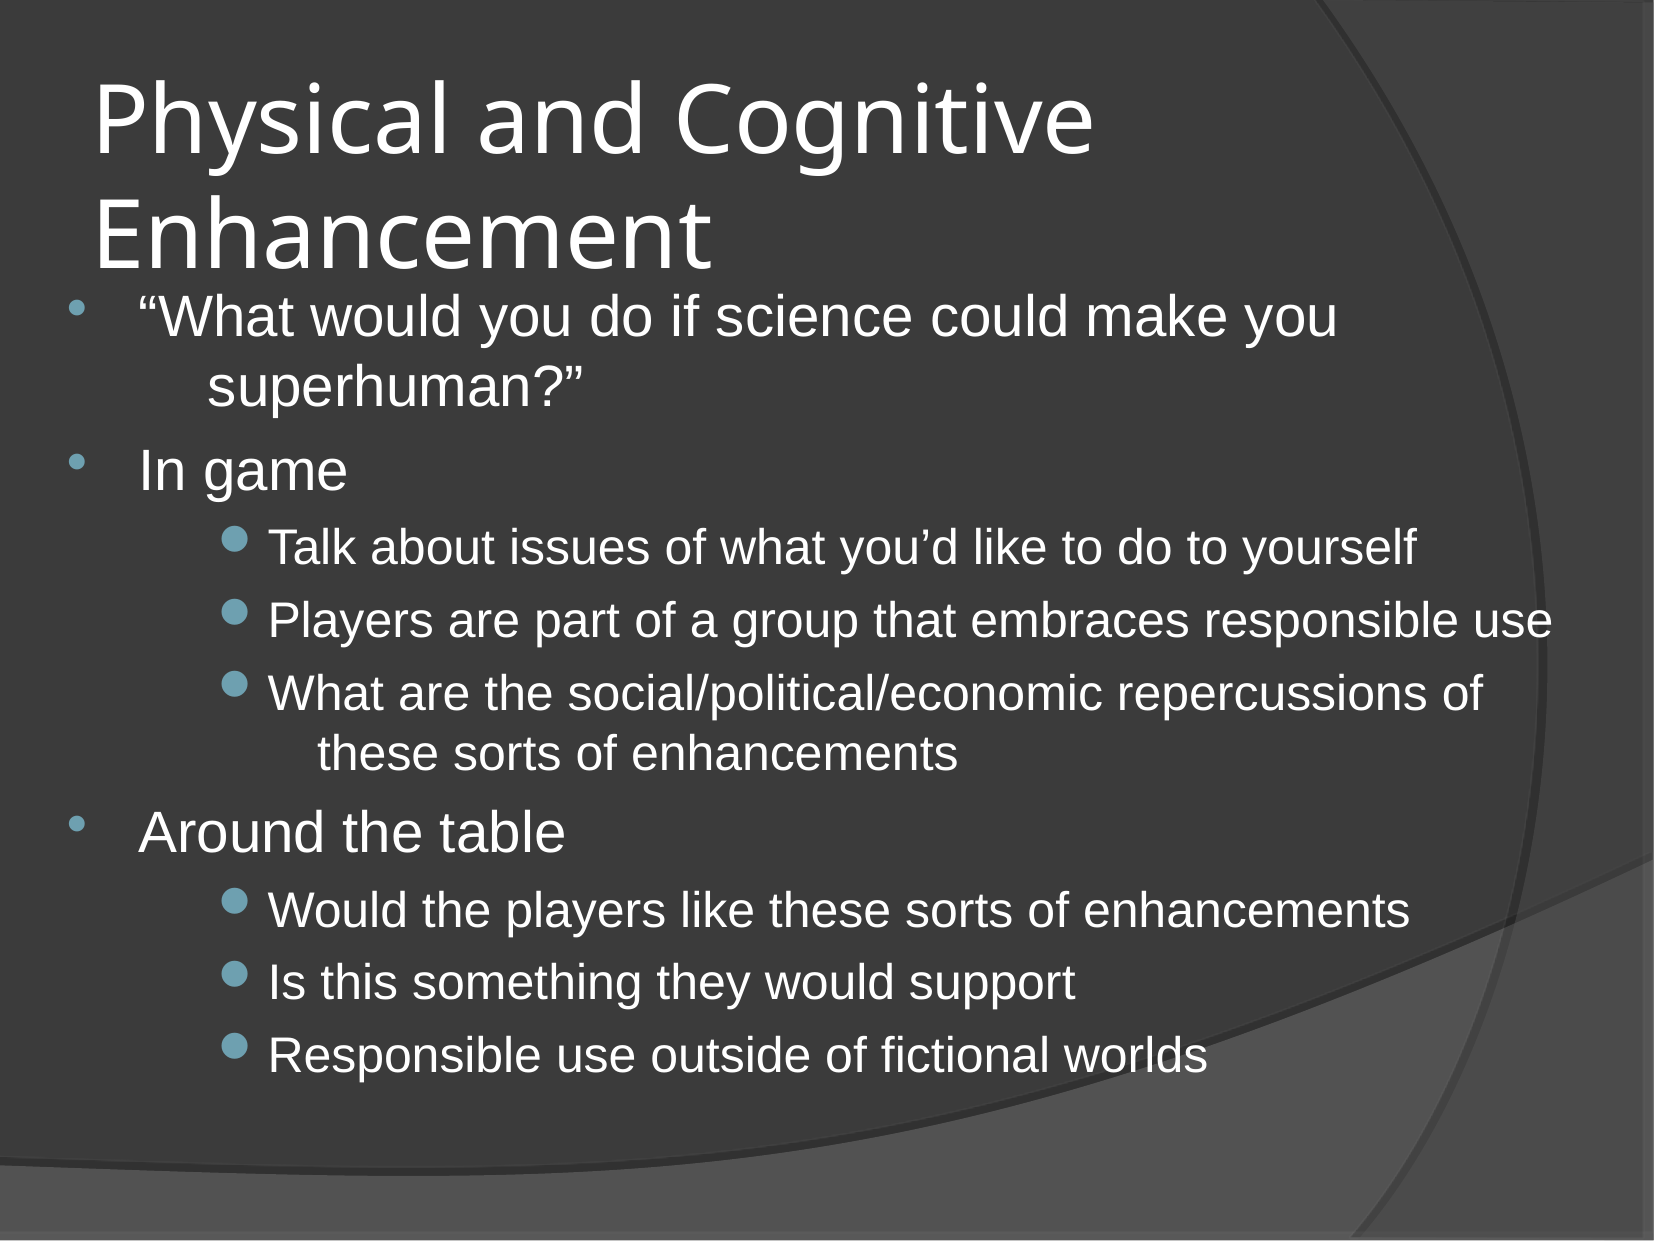

# Physical and Cognitive Enhancement
“What would you do if science could make you superhuman?”
In game
Talk about issues of what you’d like to do to yourself
Players are part of a group that embraces responsible use
What are the social/political/economic repercussions of these sorts of enhancements
Around the table
Would the players like these sorts of enhancements
Is this something they would support
Responsible use outside of fictional worlds